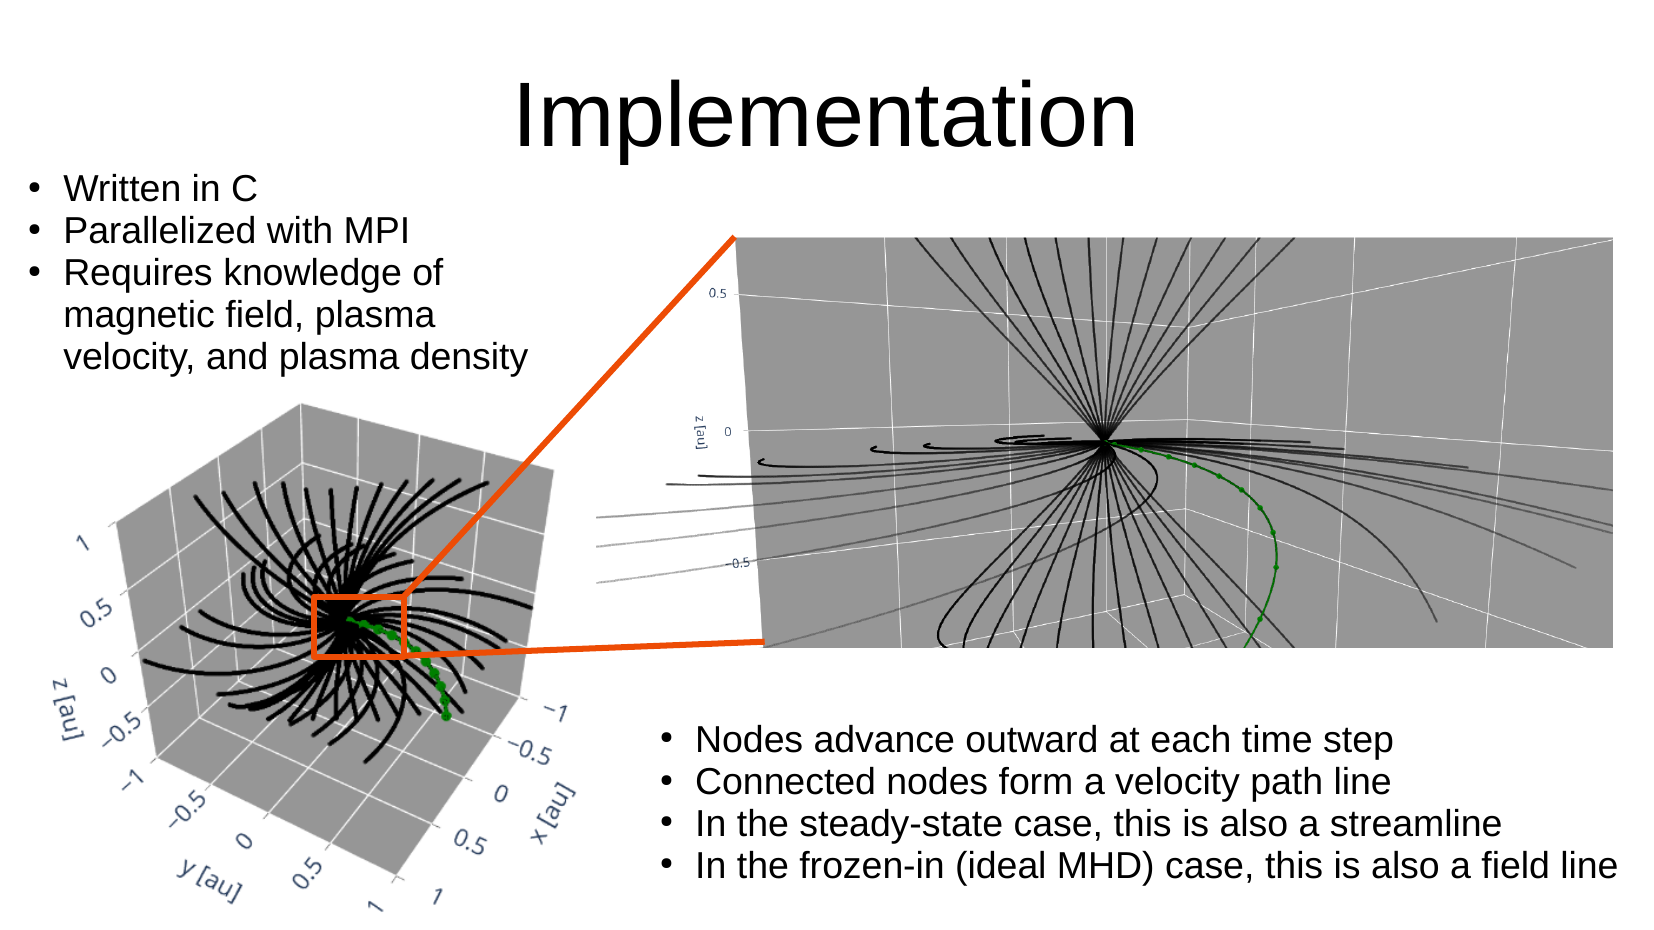

# Implementation
Written in C
Parallelized with MPI
Requires knowledge of magnetic field, plasma velocity, and plasma density
Nodes advance outward at each time step
Connected nodes form a velocity path line
In the steady-state case, this is also a streamline
In the frozen-in (ideal MHD) case, this is also a field line